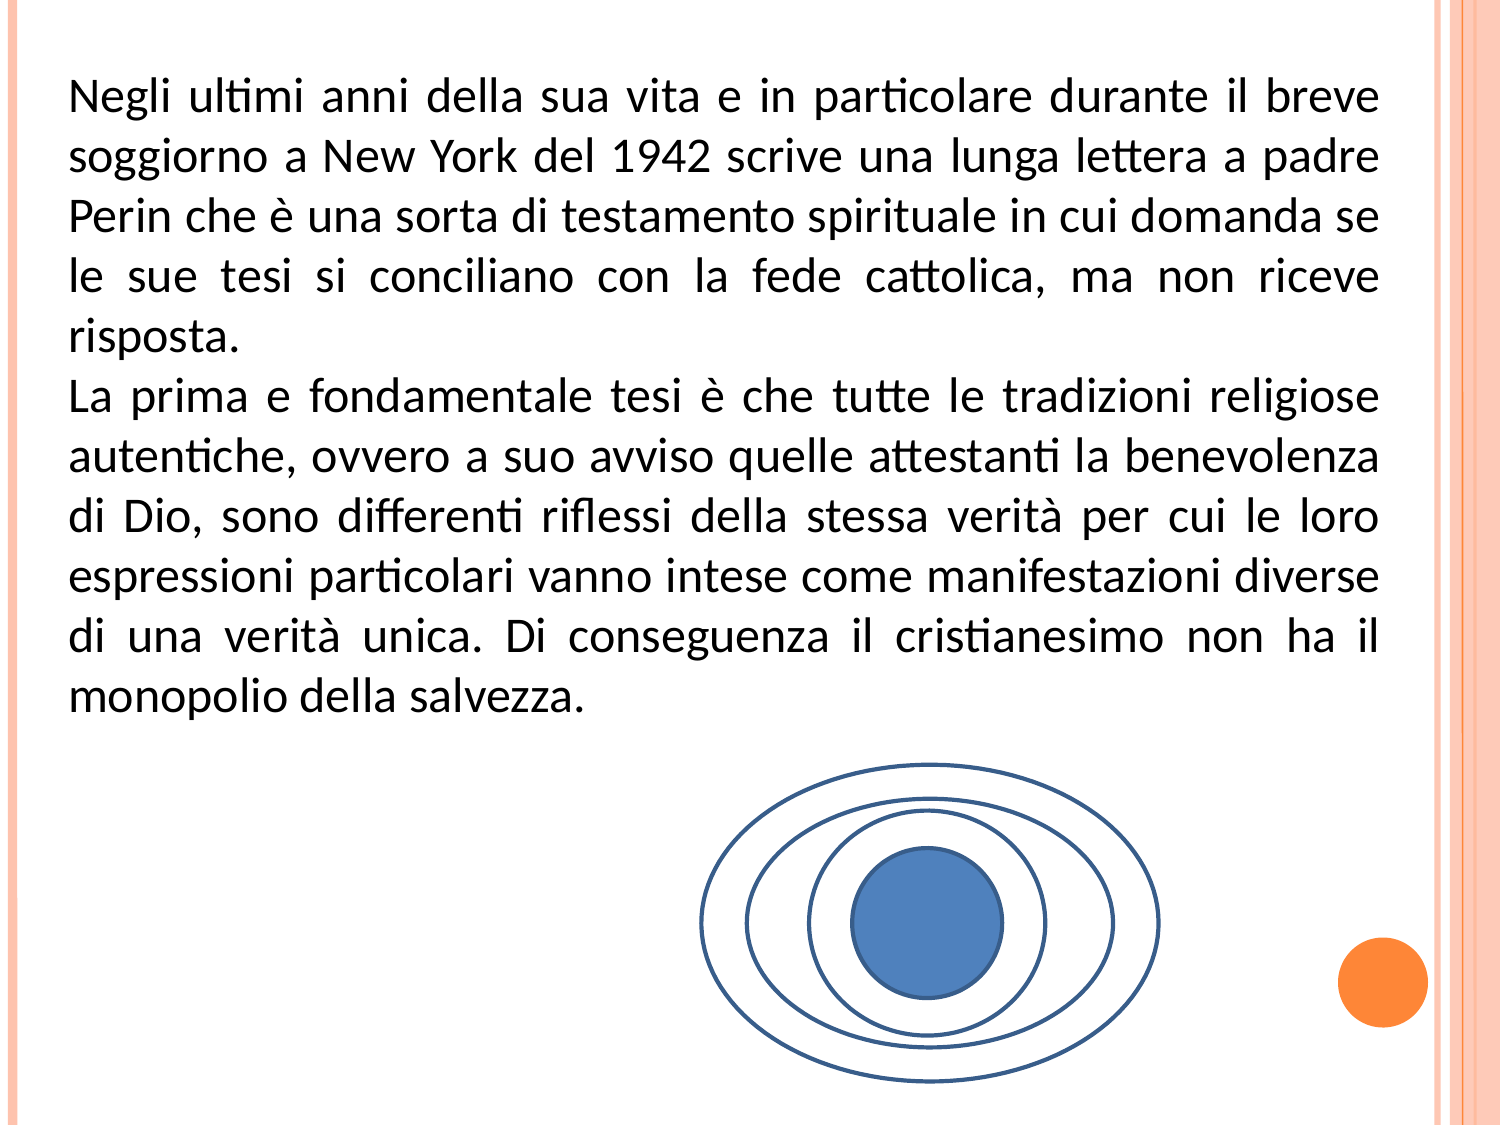

Negli ultimi anni della sua vita e in particolare durante il breve soggiorno a New York del 1942 scrive una lunga lettera a padre Perin che è una sorta di testamento spirituale in cui domanda se le sue tesi si conciliano con la fede cattolica, ma non riceve risposta.
La prima e fondamentale tesi è che tutte le tradizioni religiose autentiche, ovvero a suo avviso quelle attestanti la benevolenza di Dio, sono differenti riflessi della stessa verità per cui le loro espressioni particolari vanno intese come manifestazioni diverse di una verità unica. Di conseguenza il cristianesimo non ha il monopolio della salvezza.